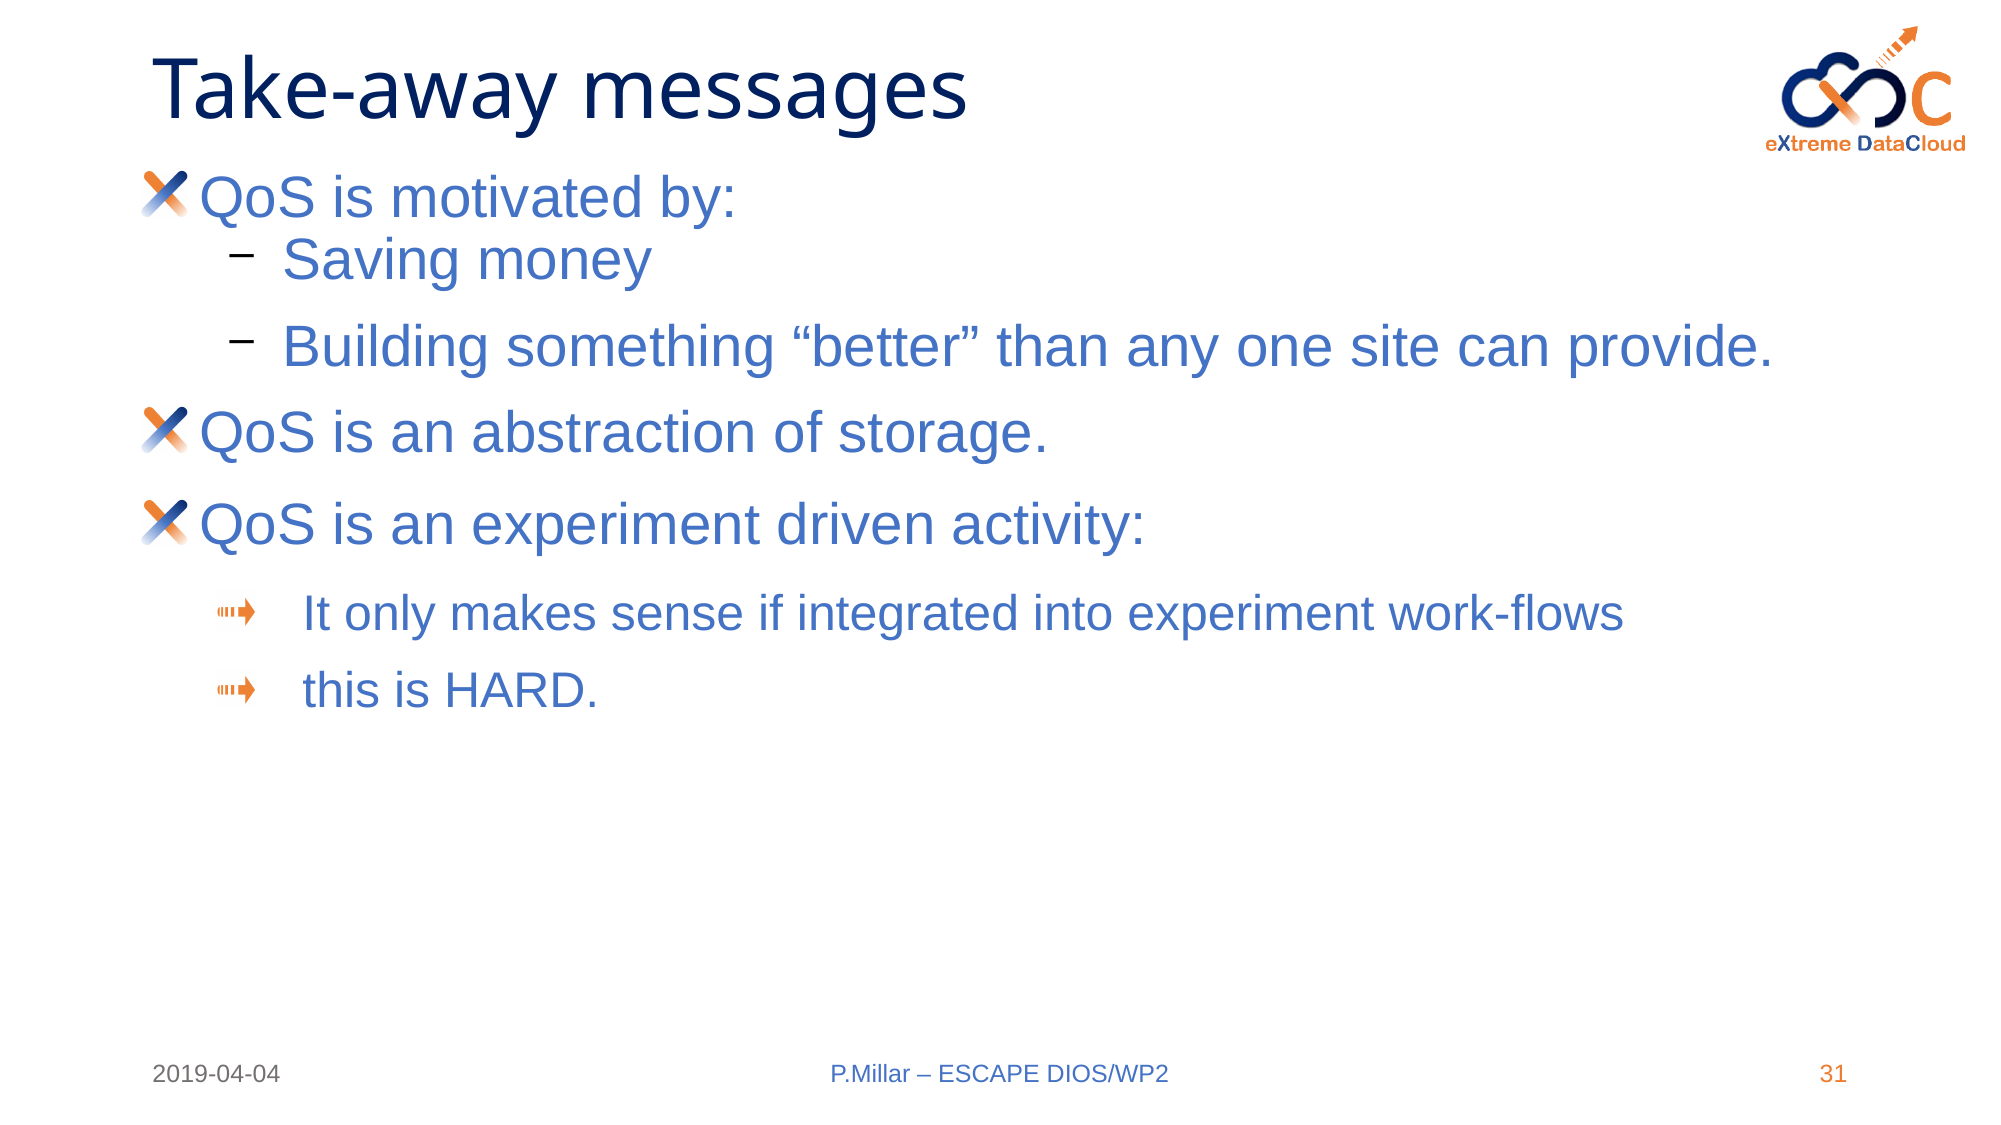

# Take-away messages
QoS is motivated by:
Saving money
Building something “better” than any one site can provide.
QoS is an abstraction of storage.
QoS is an experiment driven activity:
It only makes sense if integrated into experiment work-flows
this is HARD.
2019-04-04
P.Millar – ESCAPE DIOS/WP2